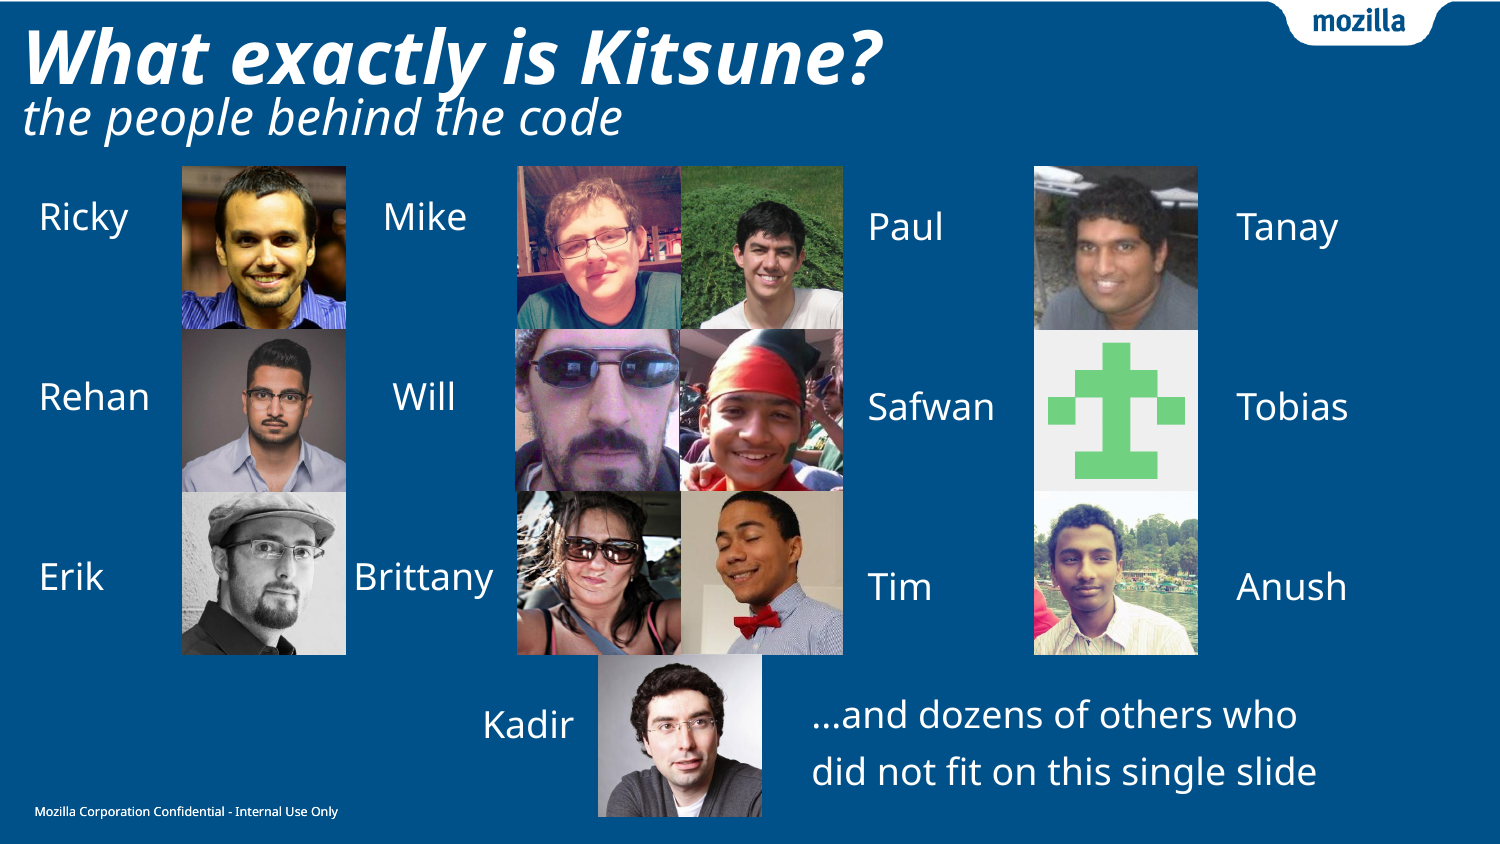

# What exactly is Kitsune?
the people behind the code
Ricky			 Mike
Rehan			 Will
Erik				 Brittany
Paul				Tanay
Safwan				Tobias
Tim					Anush
...and dozens of others who
did not fit on this single slide
Kadir